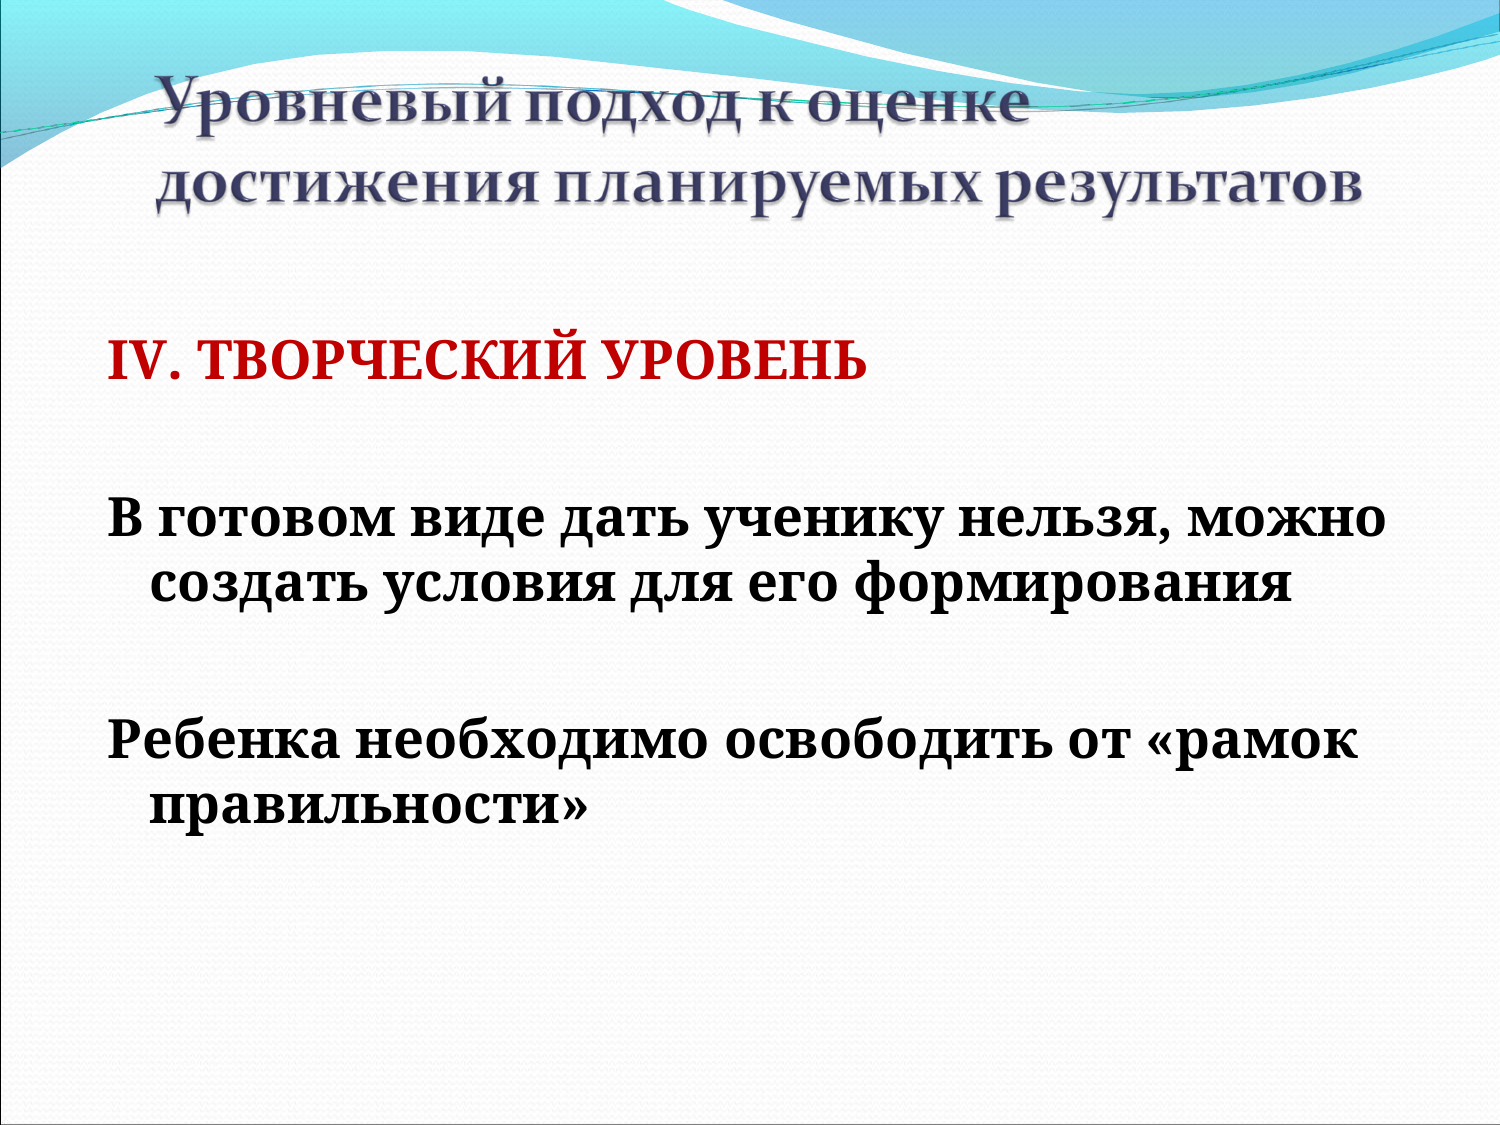

# IV. ТВОРЧЕСКИЙ УРОВЕНЬ
В готовом виде дать ученику нельзя, можно создать условия для его формирования
Ребенка необходимо освободить от «рамок правильности»